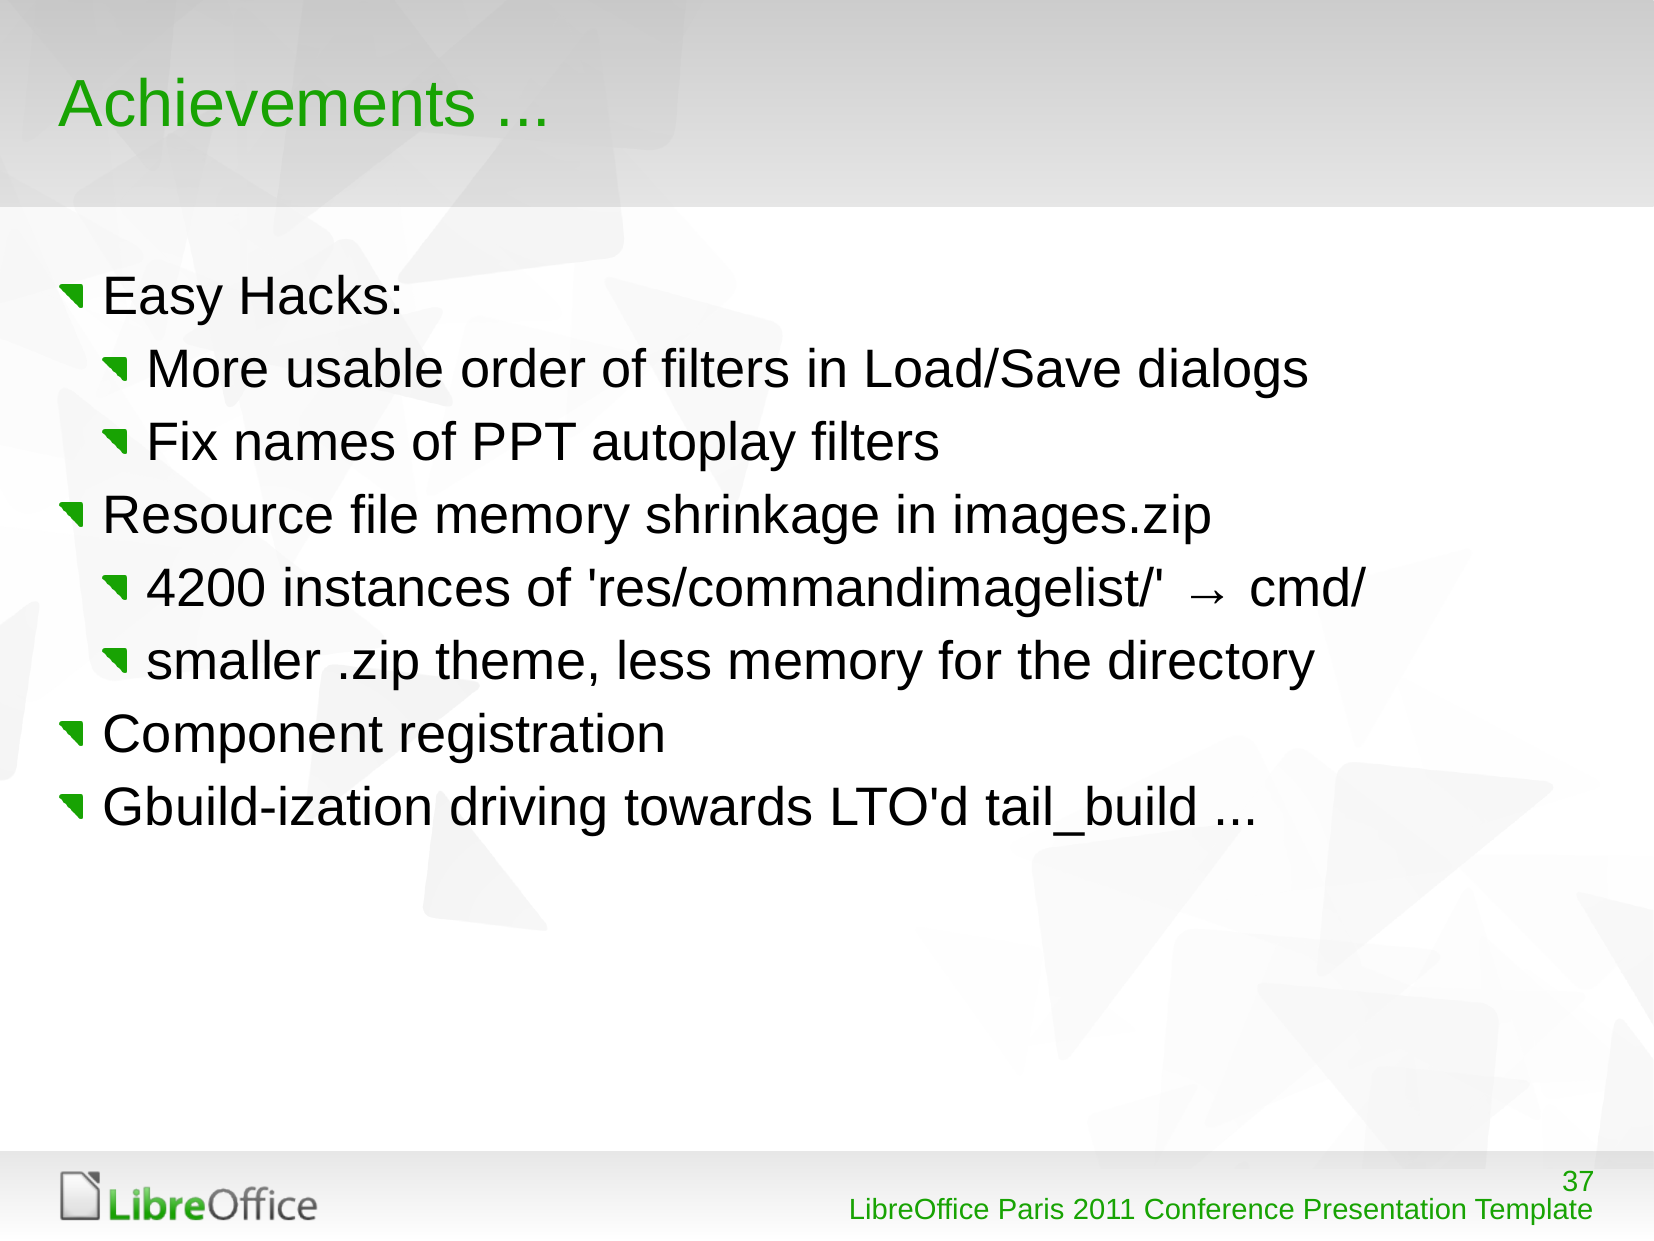

# Achievements ...
Easy Hacks:
More usable order of filters in Load/Save dialogs
Fix names of PPT autoplay filters
Resource file memory shrinkage in images.zip
4200 instances of 'res/commandimagelist/' → cmd/
smaller .zip theme, less memory for the directory
Component registration
Gbuild-ization driving towards LTO'd tail_build ...
37
LibreOffice Paris 2011 Conference Presentation Template